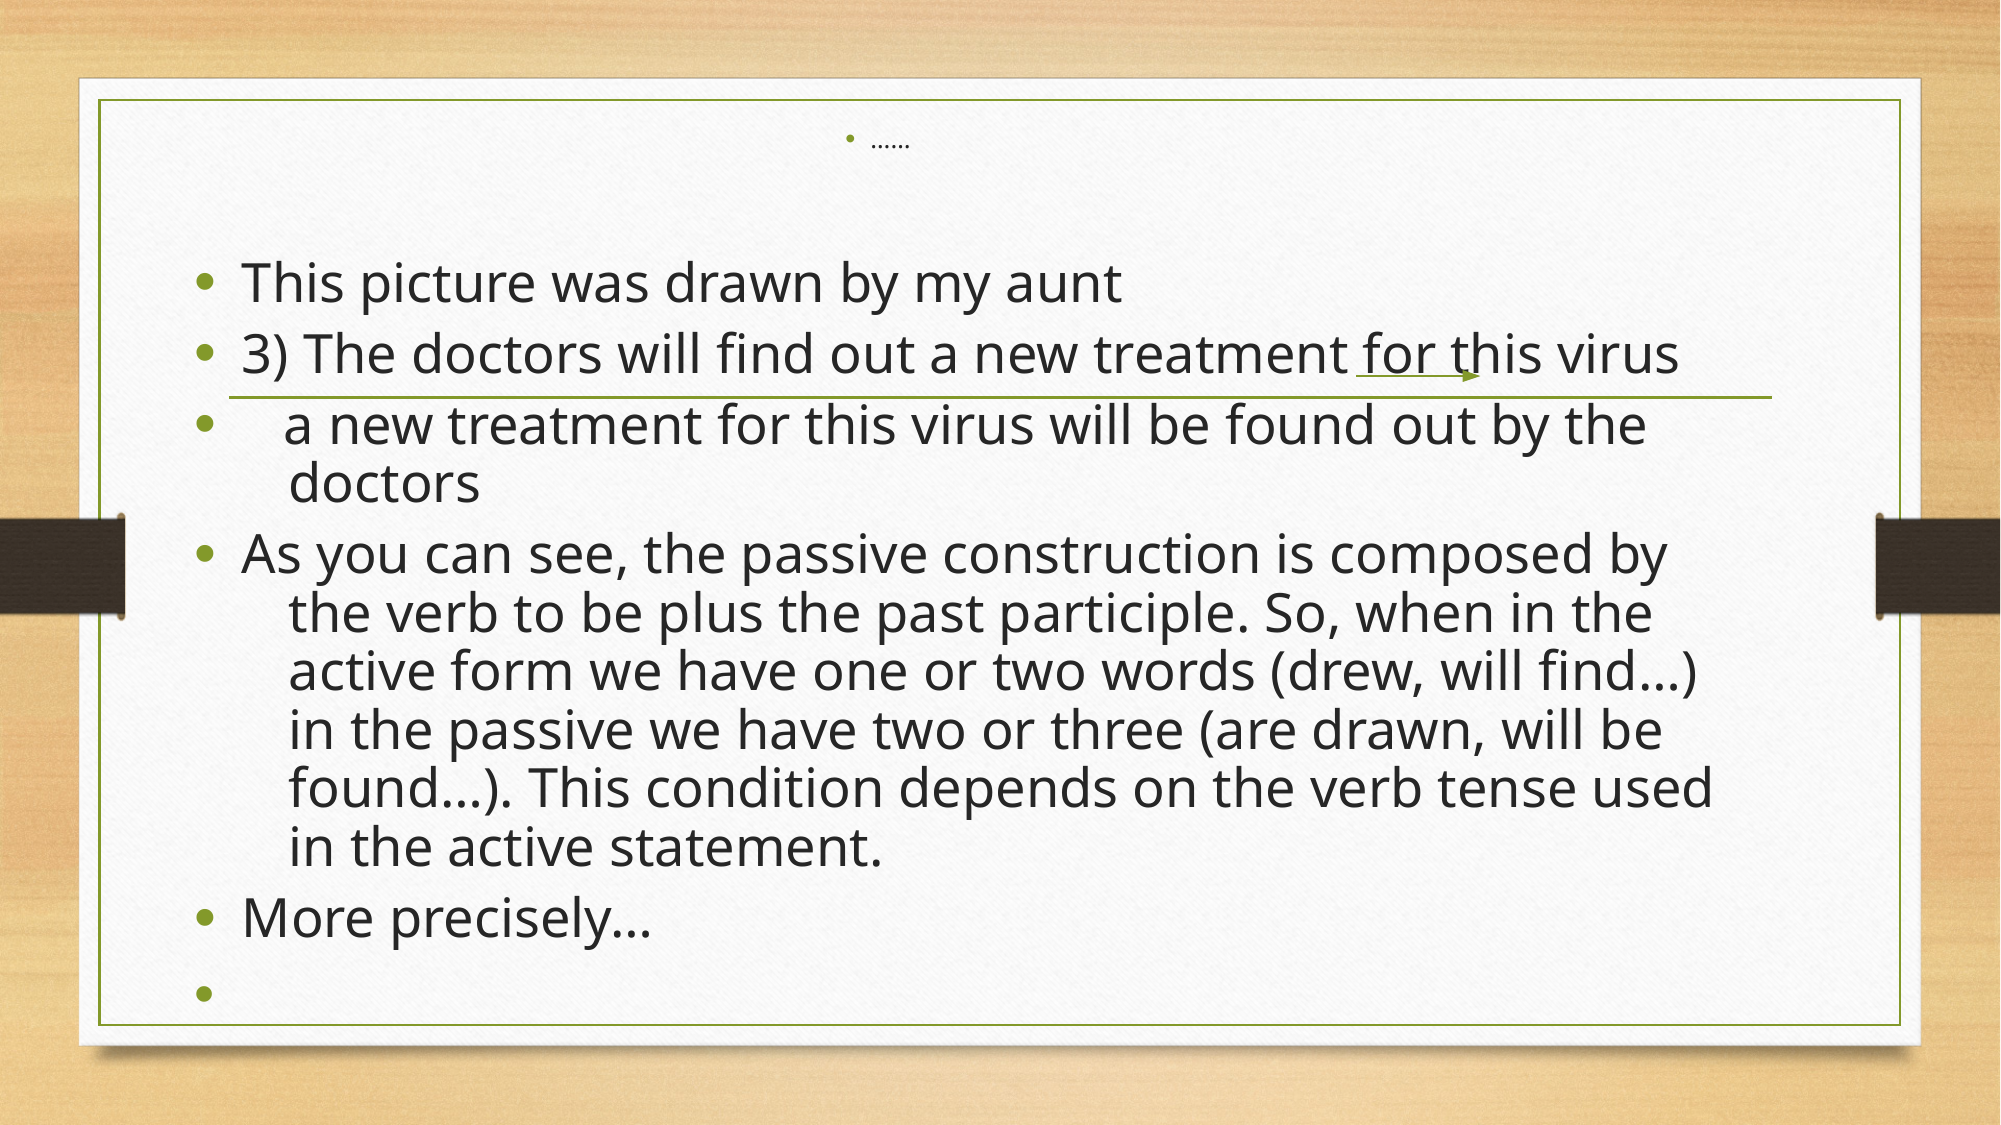

# ……
This picture was drawn by my aunt
3) The doctors will find out a new treatment for this virus
 a new treatment for this virus will be found out by the doctors
As you can see, the passive construction is composed by the verb to be plus the past participle. So, when in the active form we have one or two words (drew, will find…) in the passive we have two or three (are drawn, will be found…). This condition depends on the verb tense used in the active statement.
More precisely…